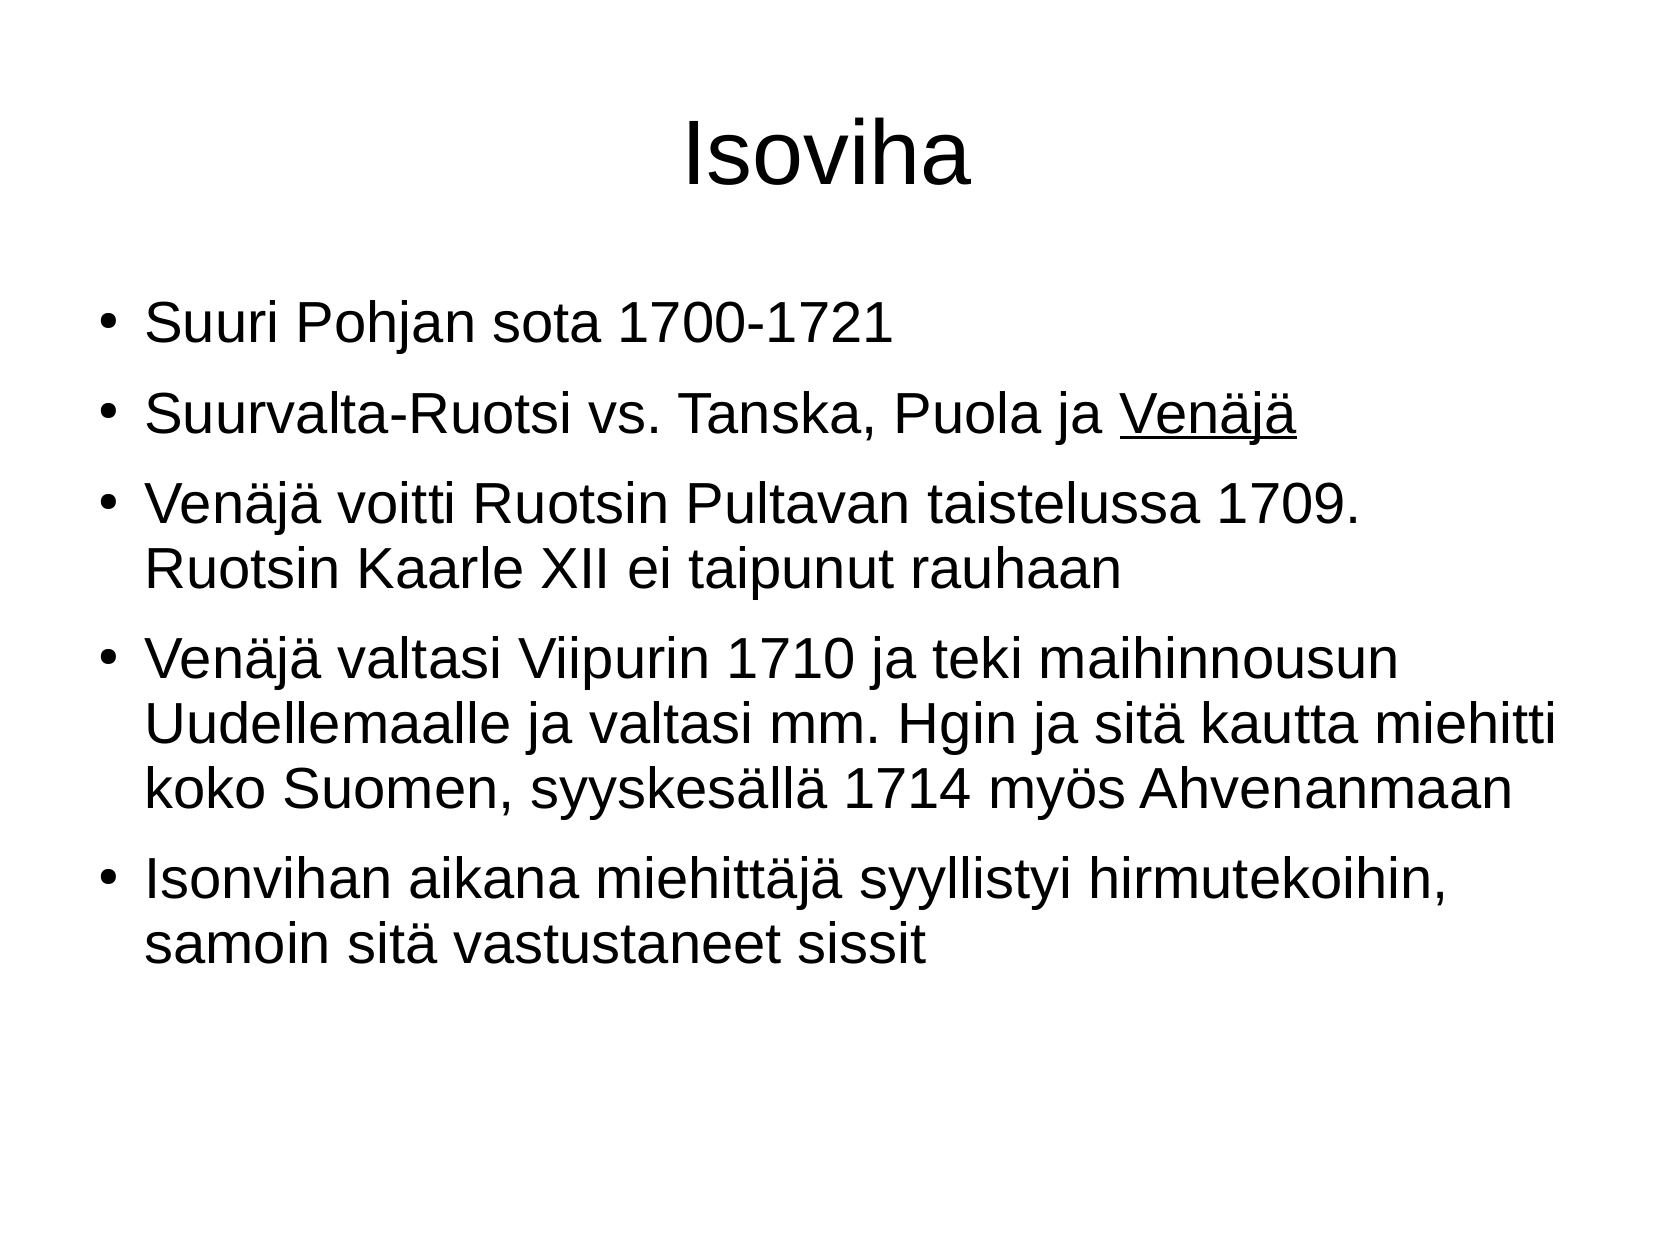

# Isoviha
Suuri Pohjan sota 1700-1721
Suurvalta-Ruotsi vs. Tanska, Puola ja Venäjä
Venäjä voitti Ruotsin Pultavan taistelussa 1709. Ruotsin Kaarle XII ei taipunut rauhaan
Venäjä valtasi Viipurin 1710 ja teki maihinnousun Uudellemaalle ja valtasi mm. Hgin ja sitä kautta miehitti koko Suomen, syyskesällä 1714 myös Ahvenanmaan
Isonvihan aikana miehittäjä syyllistyi hirmutekoihin, samoin sitä vastustaneet sissit